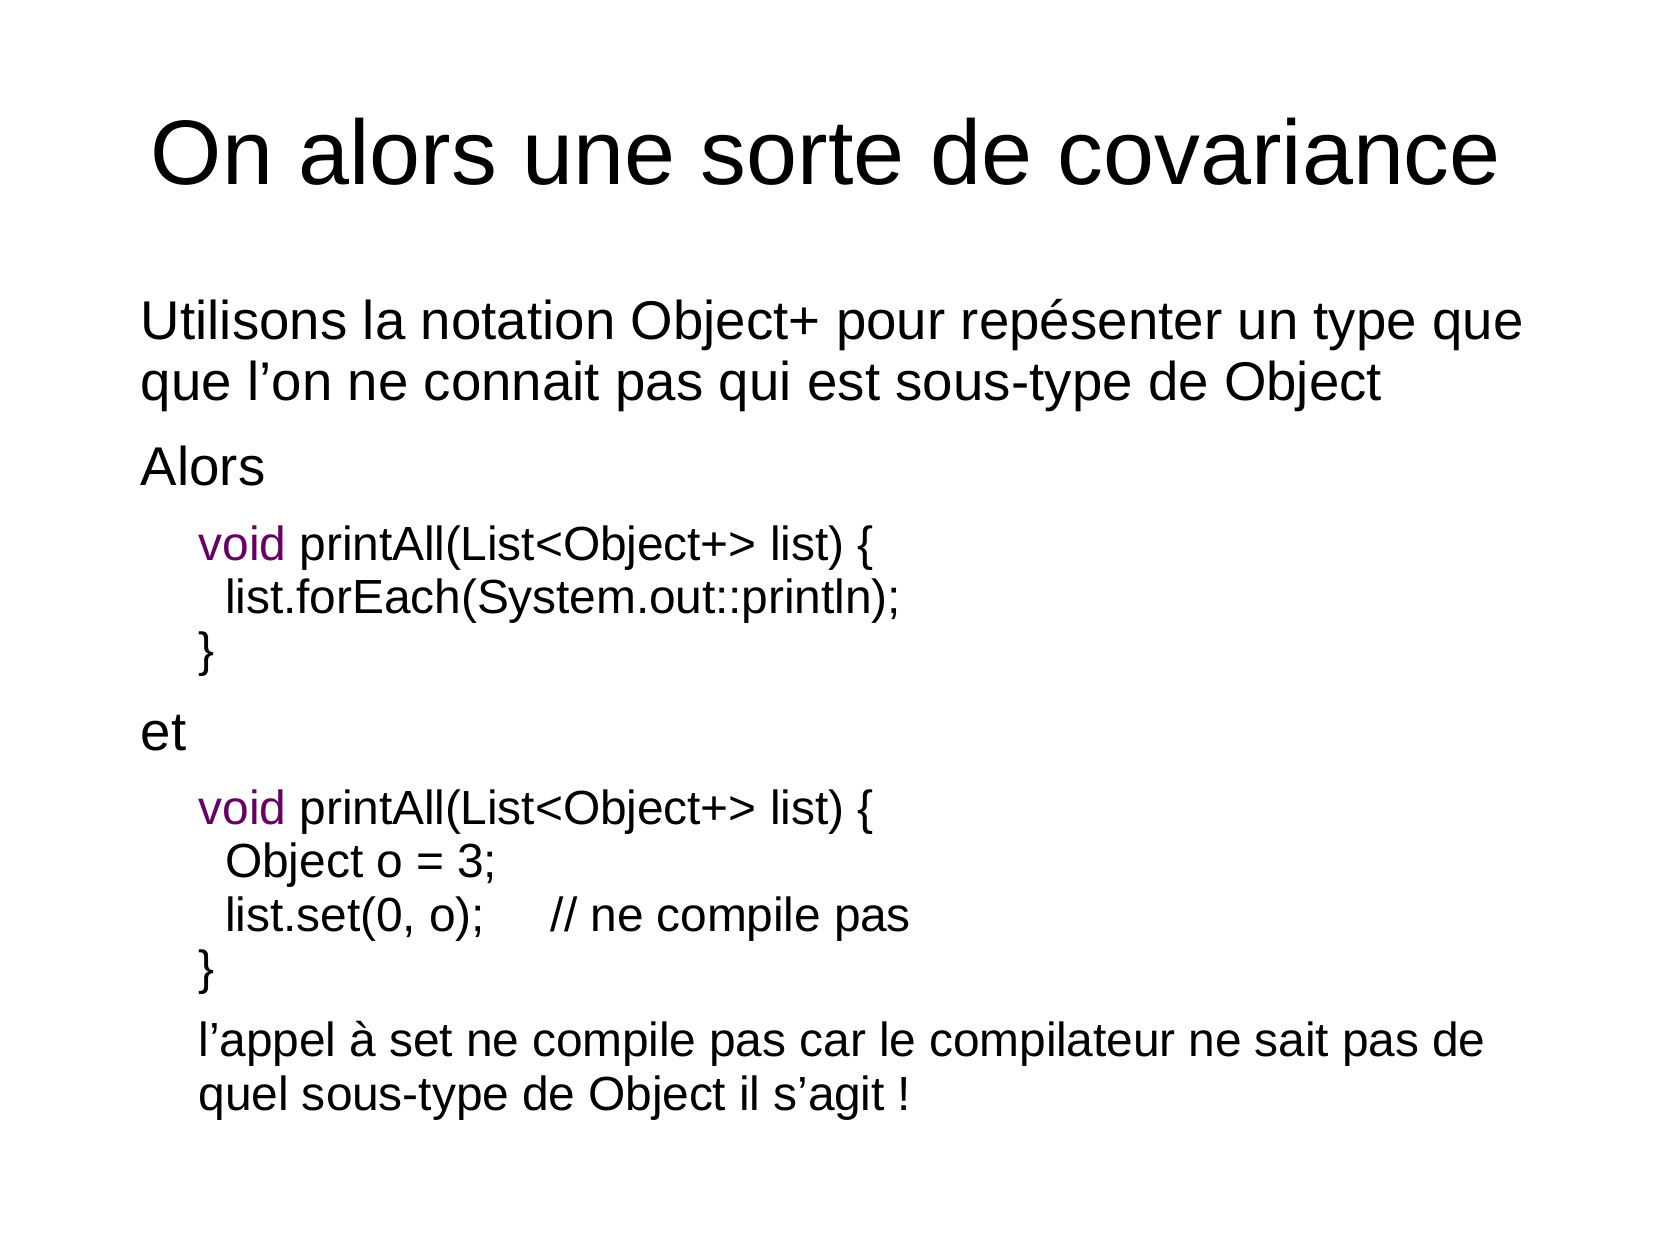

# On alors une sorte de covariance
Utilisons la notation Object+ pour repésenter un type que que l’on ne connait pas qui est sous-type de Object
Alors
void printAll(List<Object+> list) {
 list.forEach(System.out::println);
}
et
void printAll(List<Object+> list) {
 Object o = 3;
 list.set(0, o); // ne compile pas
}
l’appel à set ne compile pas car le compilateur ne sait pas de quel sous-type de Object il s’agit !